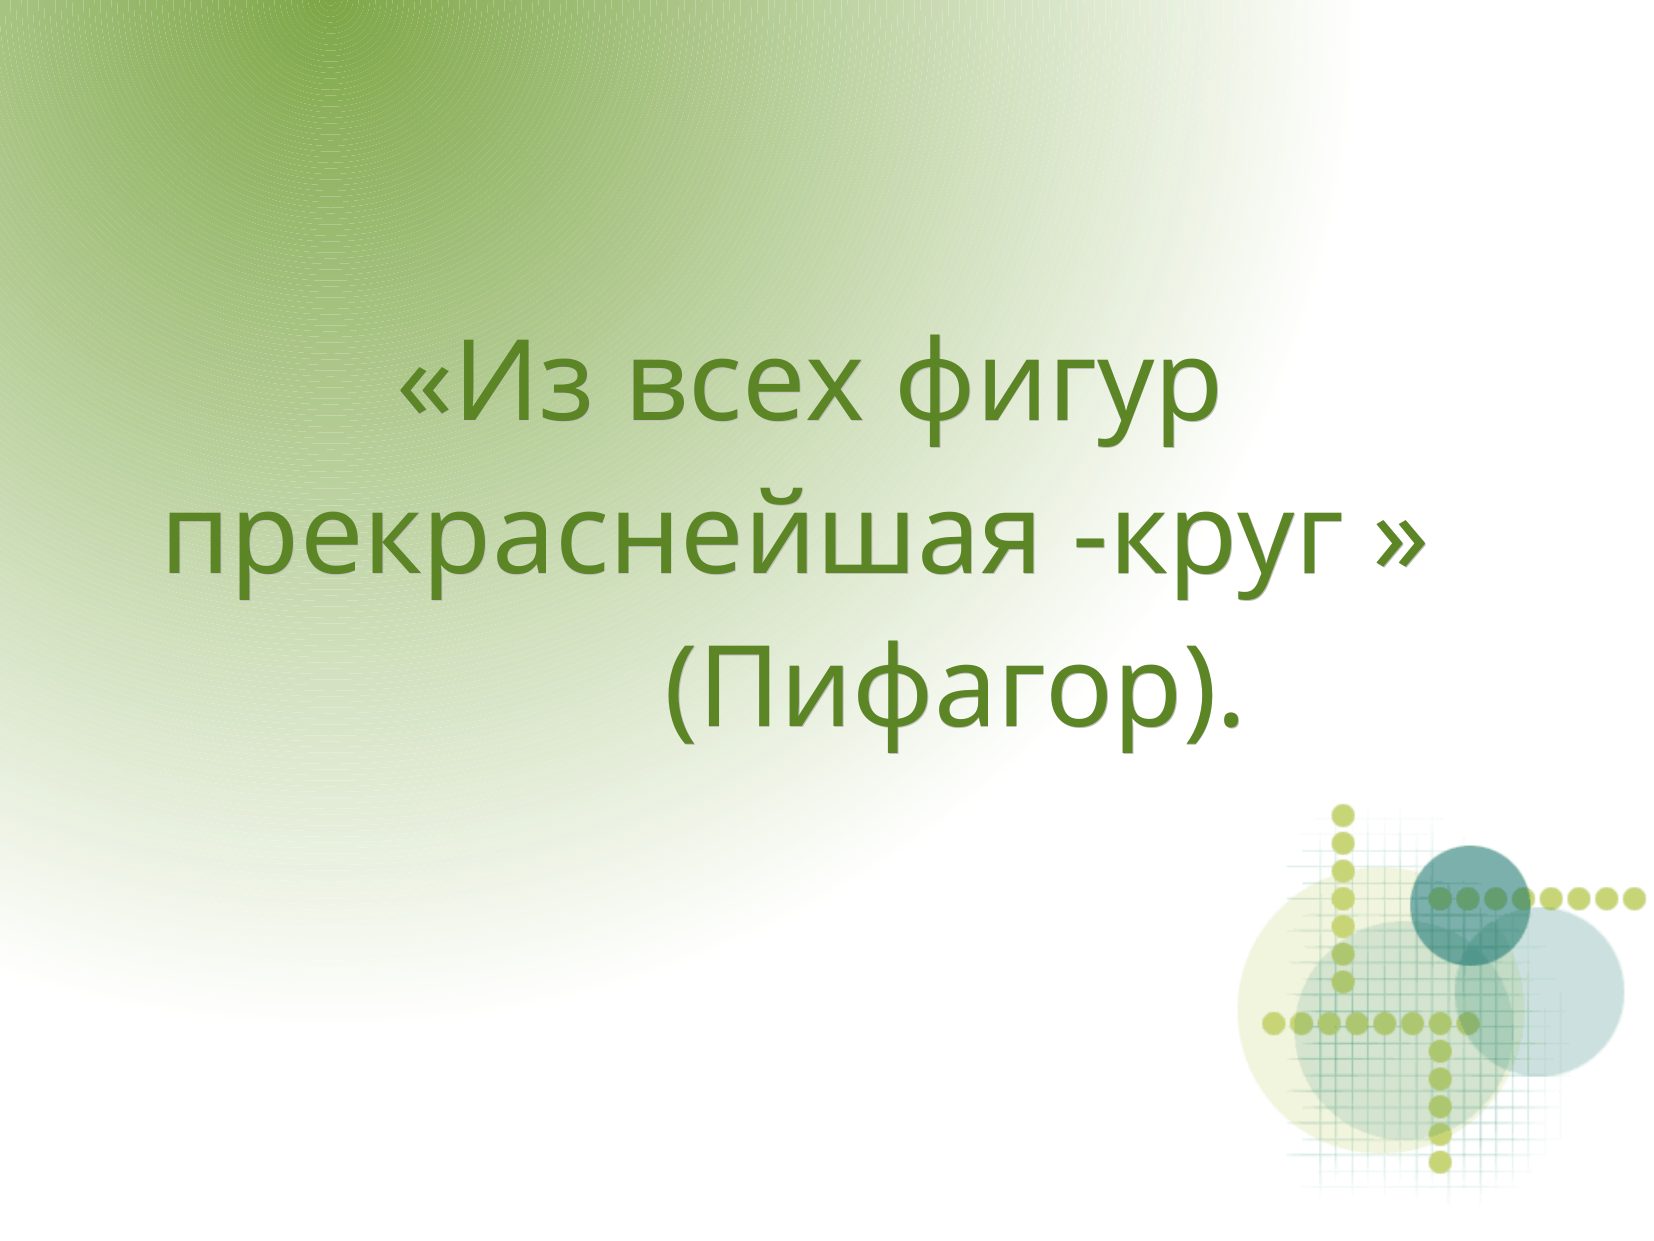

# «Из всех фигур прекраснейшая -круг » (Пифагор).